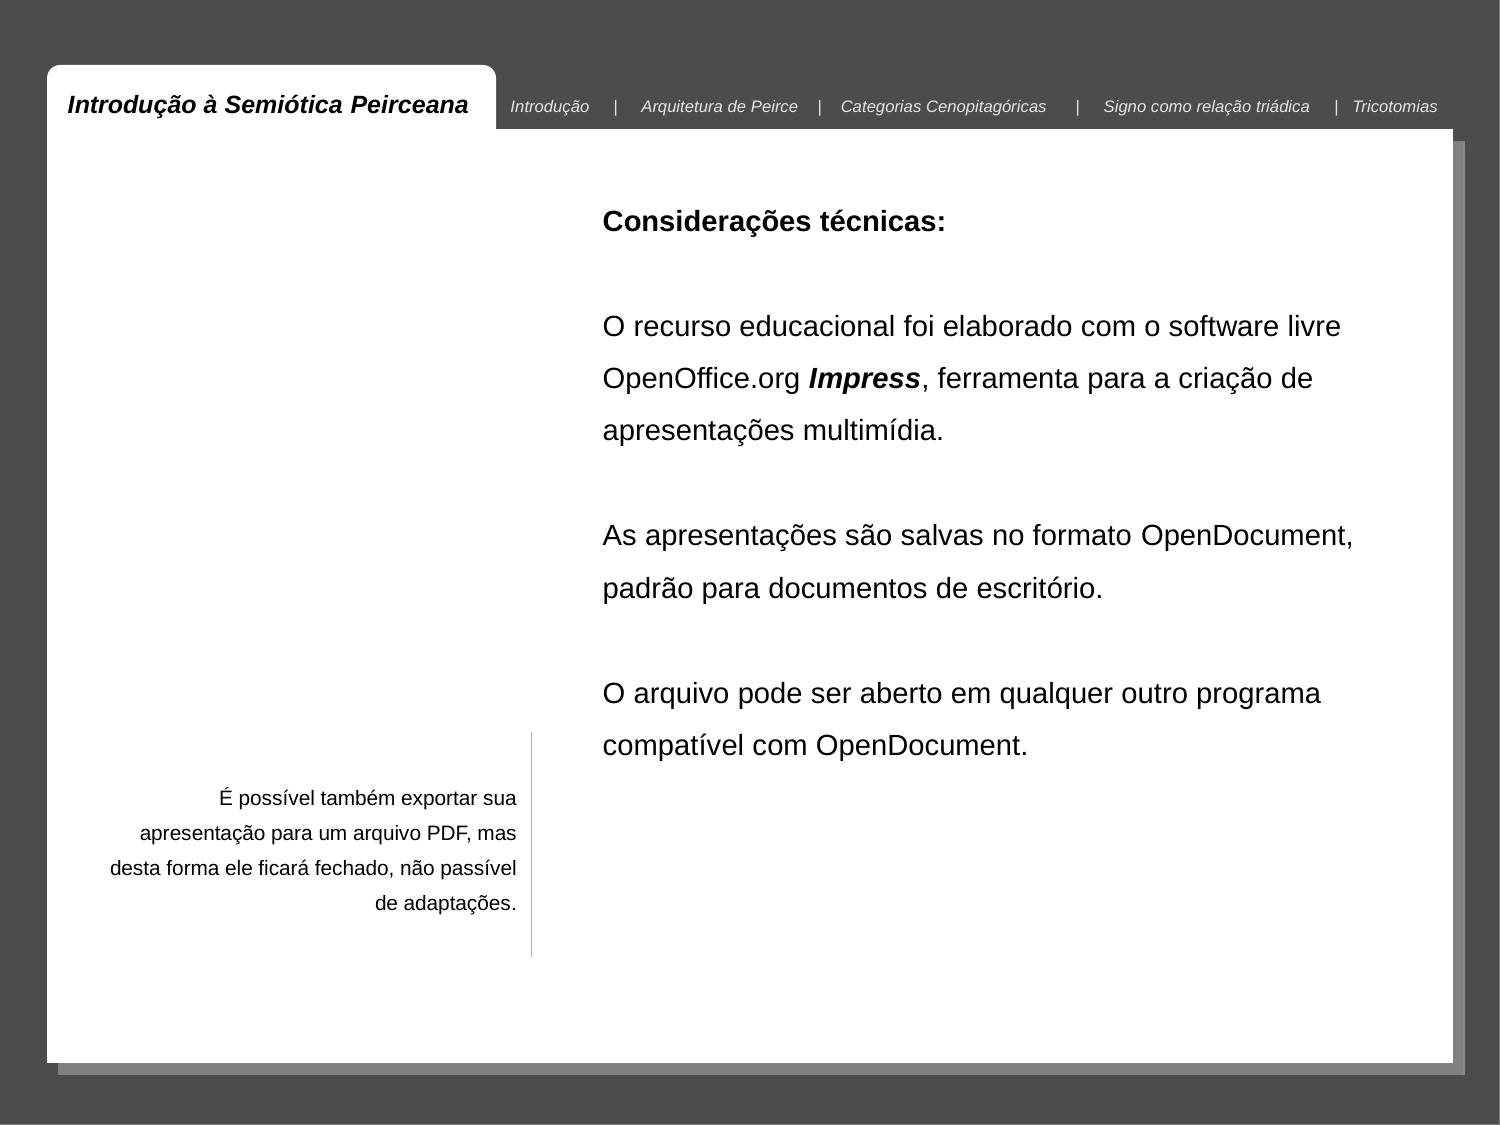

Considerações técnicas:
O recurso educacional foi elaborado com o software livre OpenOffice.org Impress, ferramenta para a criação de apresentações multimídia.
As apresentações são salvas no formato OpenDocument, padrão para documentos de escritório.
O arquivo pode ser aberto em qualquer outro programa compatível com OpenDocument.
#
É possível também exportar sua apresentação para um arquivo PDF, mas desta forma ele ficará fechado, não passível de adaptações.